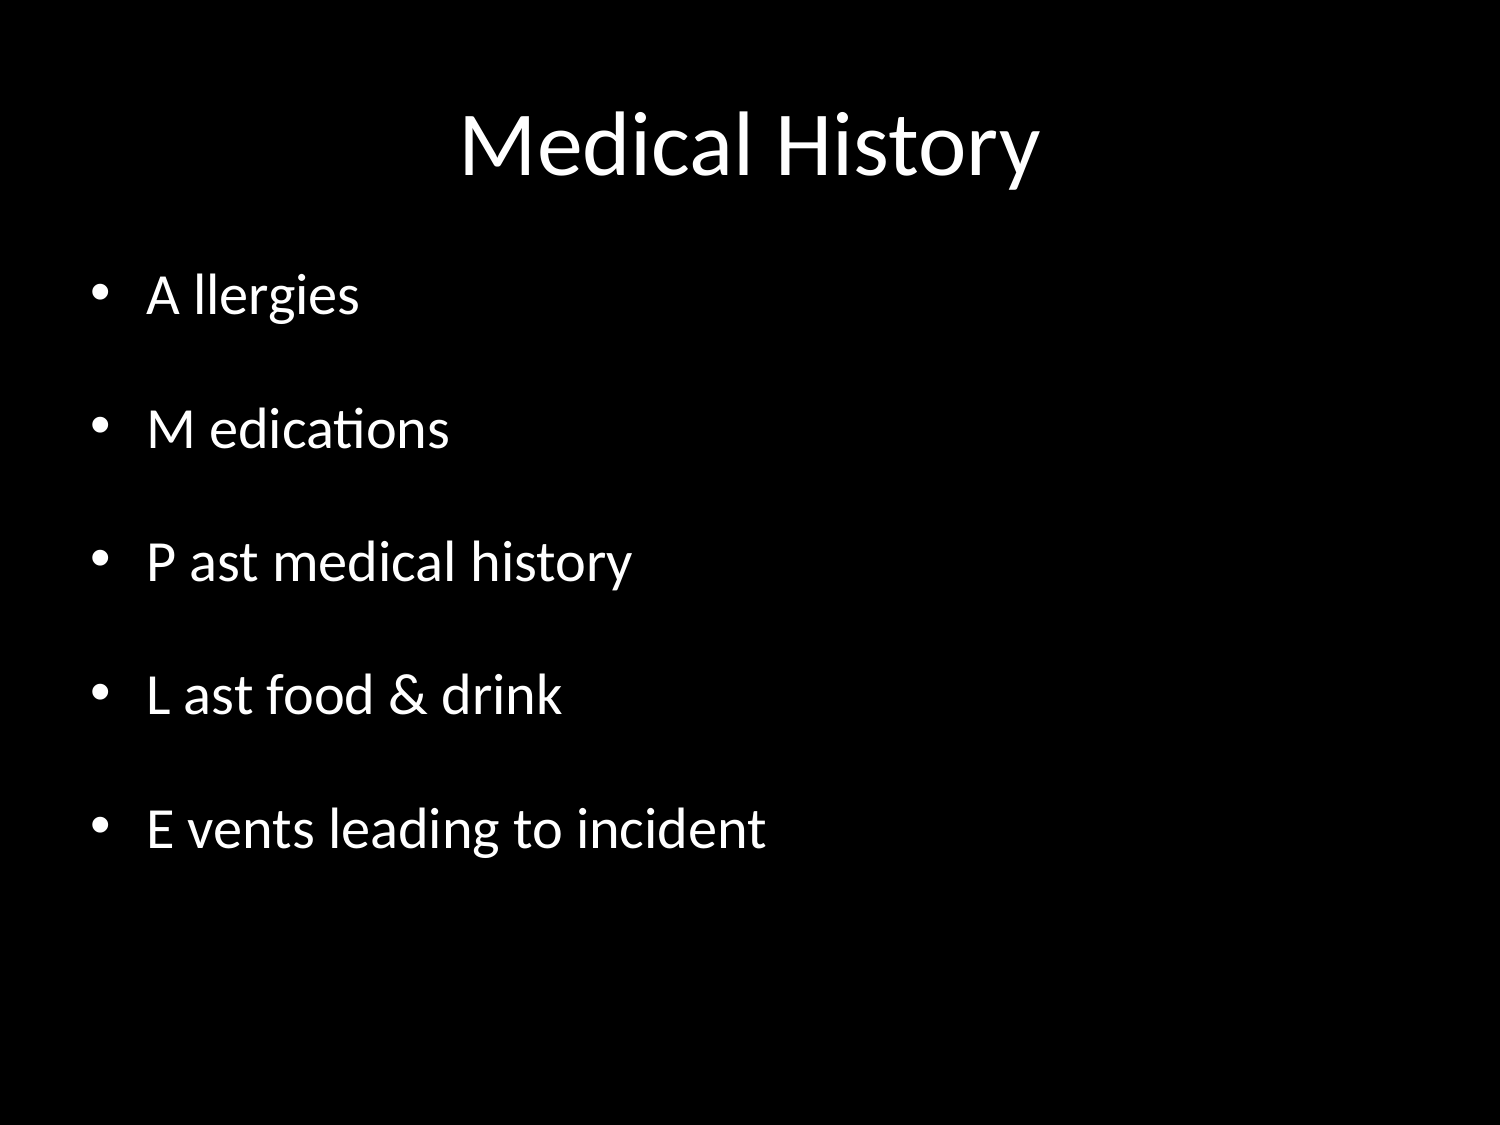

# Medical History
A llergies
M edications
P ast medical history
L ast food & drink
E vents leading to incident